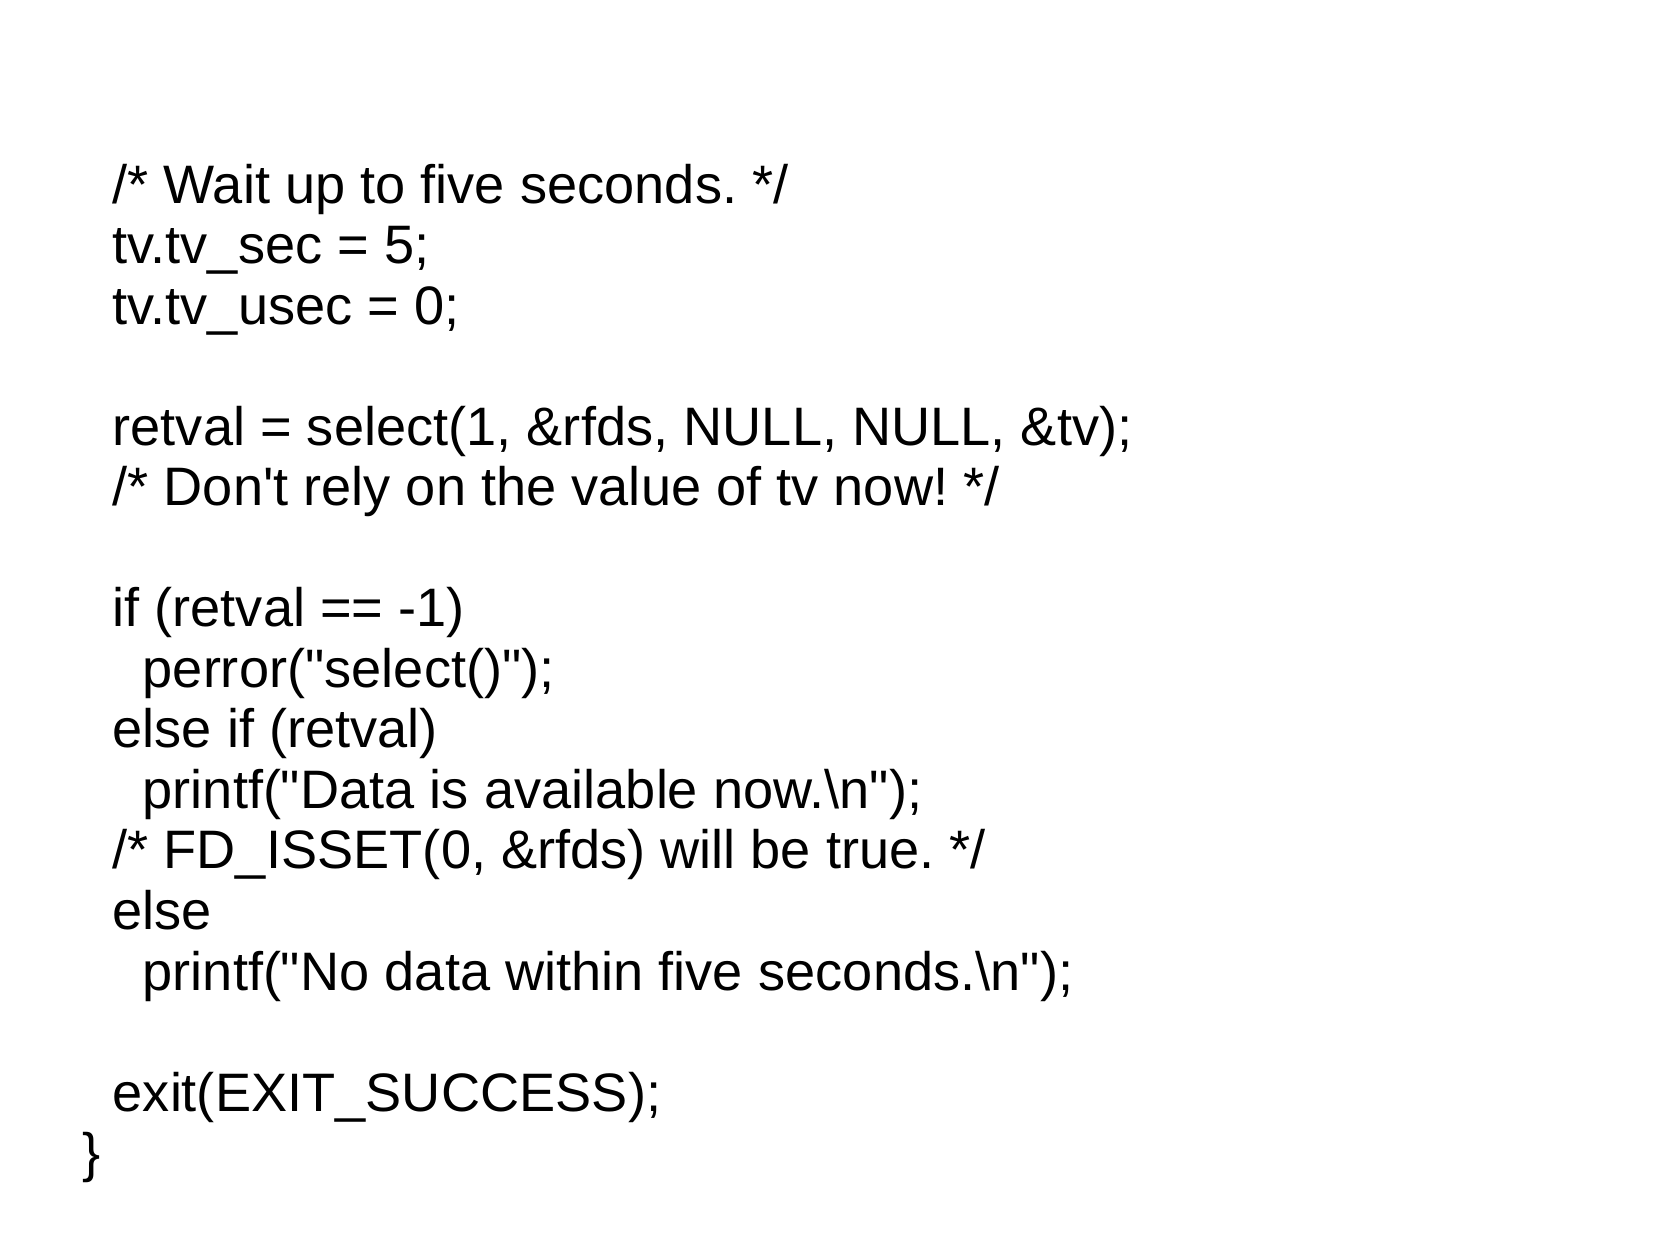

/* Wait up to five seconds. */
 tv.tv_sec = 5;
 tv.tv_usec = 0;
 retval = select(1, &rfds, NULL, NULL, &tv);
 /* Don't rely on the value of tv now! */
 if (retval == -1)
 perror("select()");
 else if (retval)
 printf("Data is available now.\n");
 /* FD_ISSET(0, &rfds) will be true. */
 else
 printf("No data within five seconds.\n");
 exit(EXIT_SUCCESS);
}